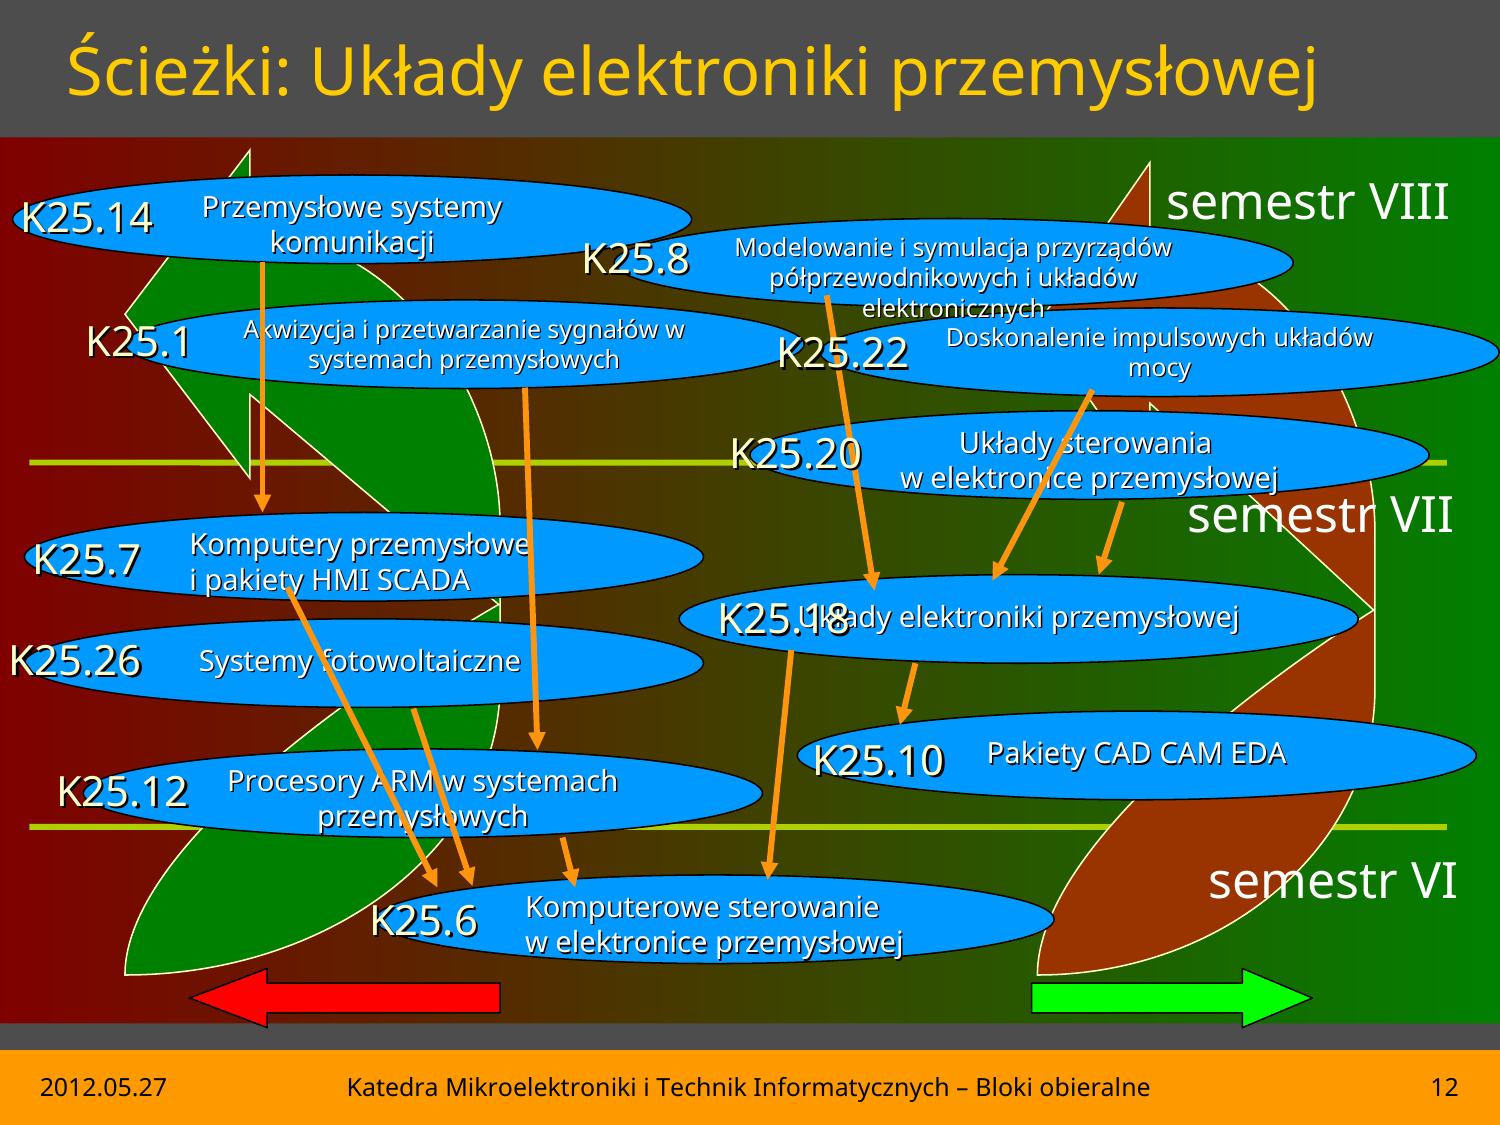

# Ścieżki: Układy elektroniki przemysłowej
semestr VIII
Przemysłowe systemy komunikacji
K25.14
Modelowanie i symulacja przyrządów półprzewodnikowych i układów elektronicznych
K25.8
Akwizycja i przetwarzanie sygnałów w systemach przemysłowych
K25.1
Doskonalenie impulsowych układów mocy
K25.22
Układy sterowania
w elektronice przemysłowej
K25.20
semestr VII
Komputery przemysłowe
i pakiety HMI SCADA
K25.7
Układy elektroniki przemysłowej
K25.18
Systemy fotowoltaiczne
K25.26
Pakiety CAD CAM EDA
K25.10
Procesory ARM w systemach przemysłowych
K25.12
semestr VI
Komputerowe sterowanie
w elektronice przemysłowej
K25.6
17.05.2010
Katedra Mikroelektroniki i Technik Informatycznych – Bloki obieralne
12